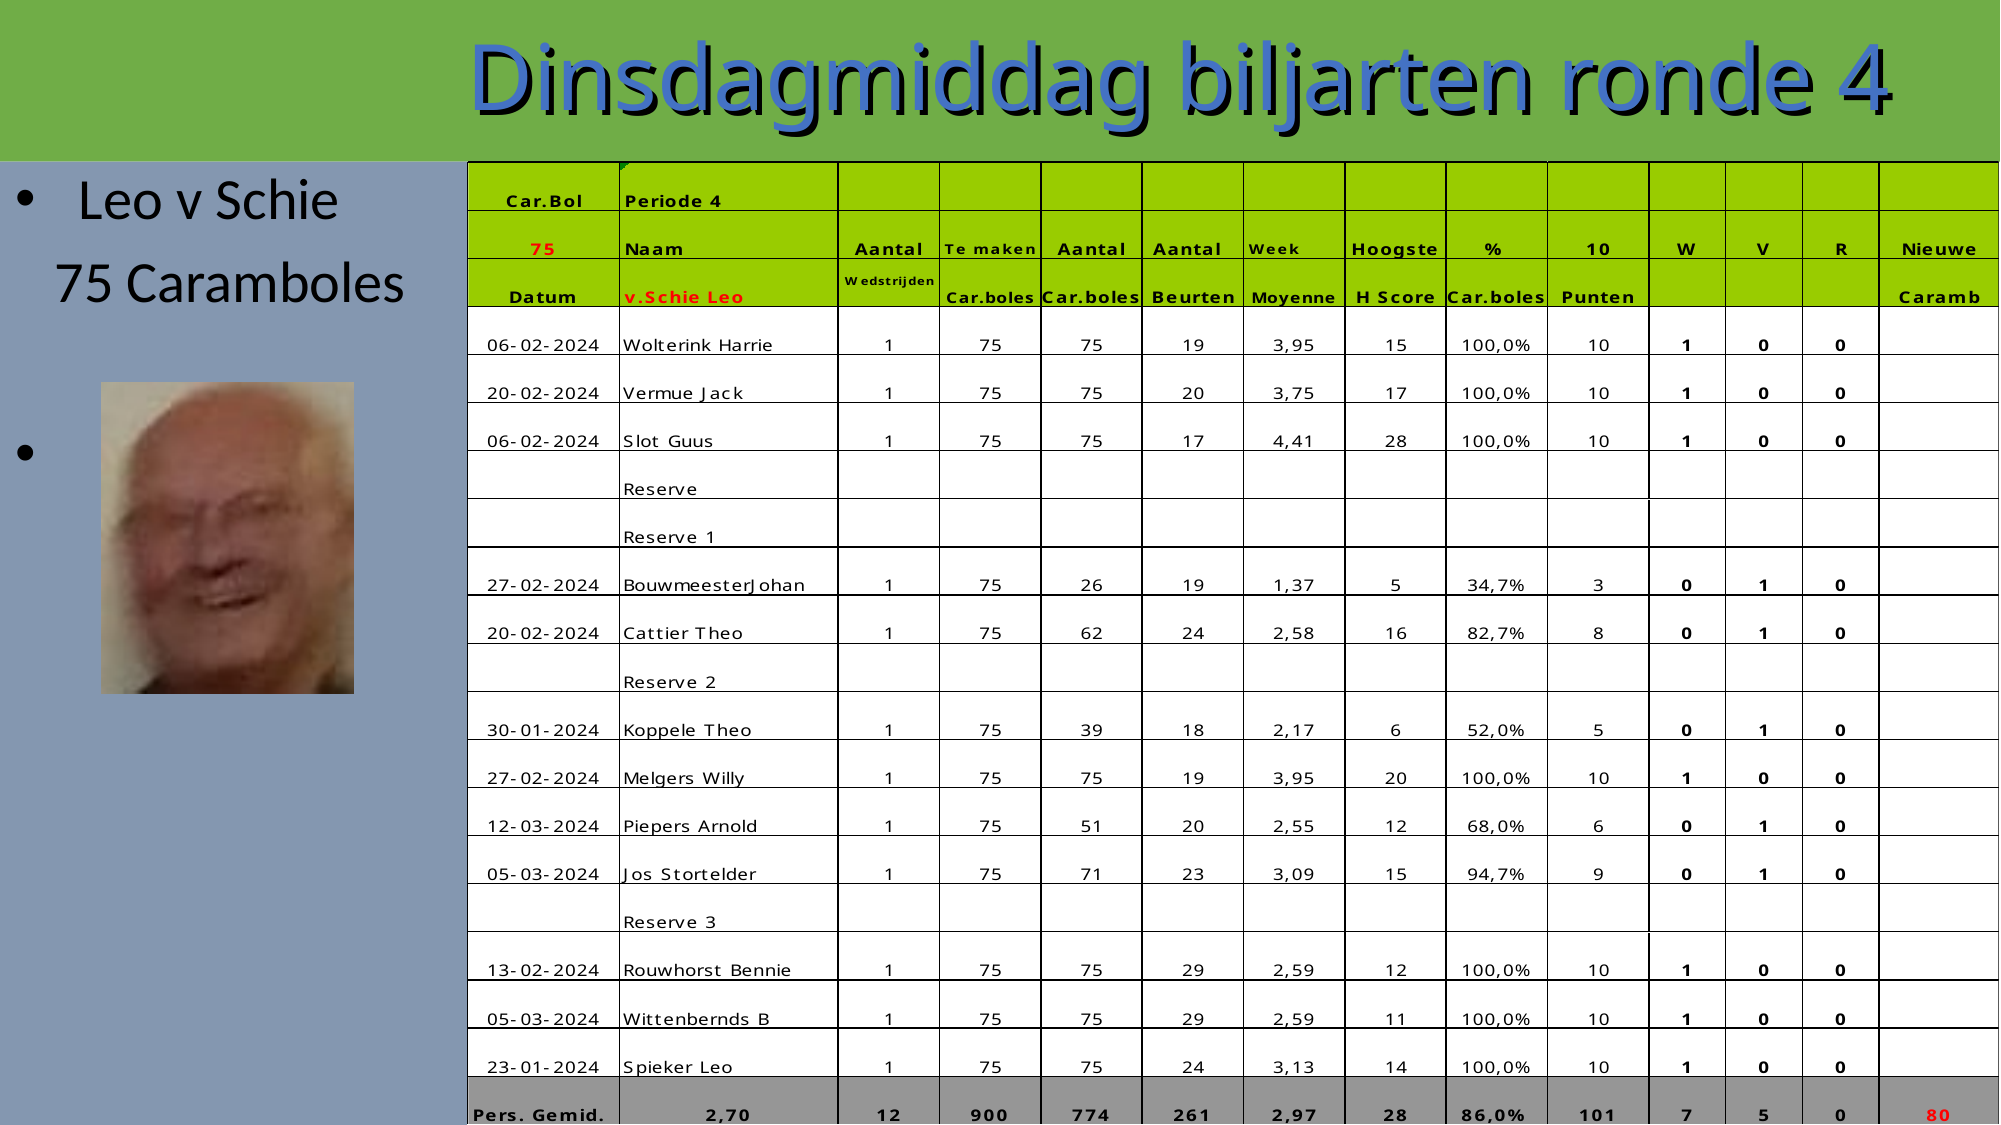

# Dinsdagmiddag biljarten ronde 4
 Leo v Schie
 75 Caramboles